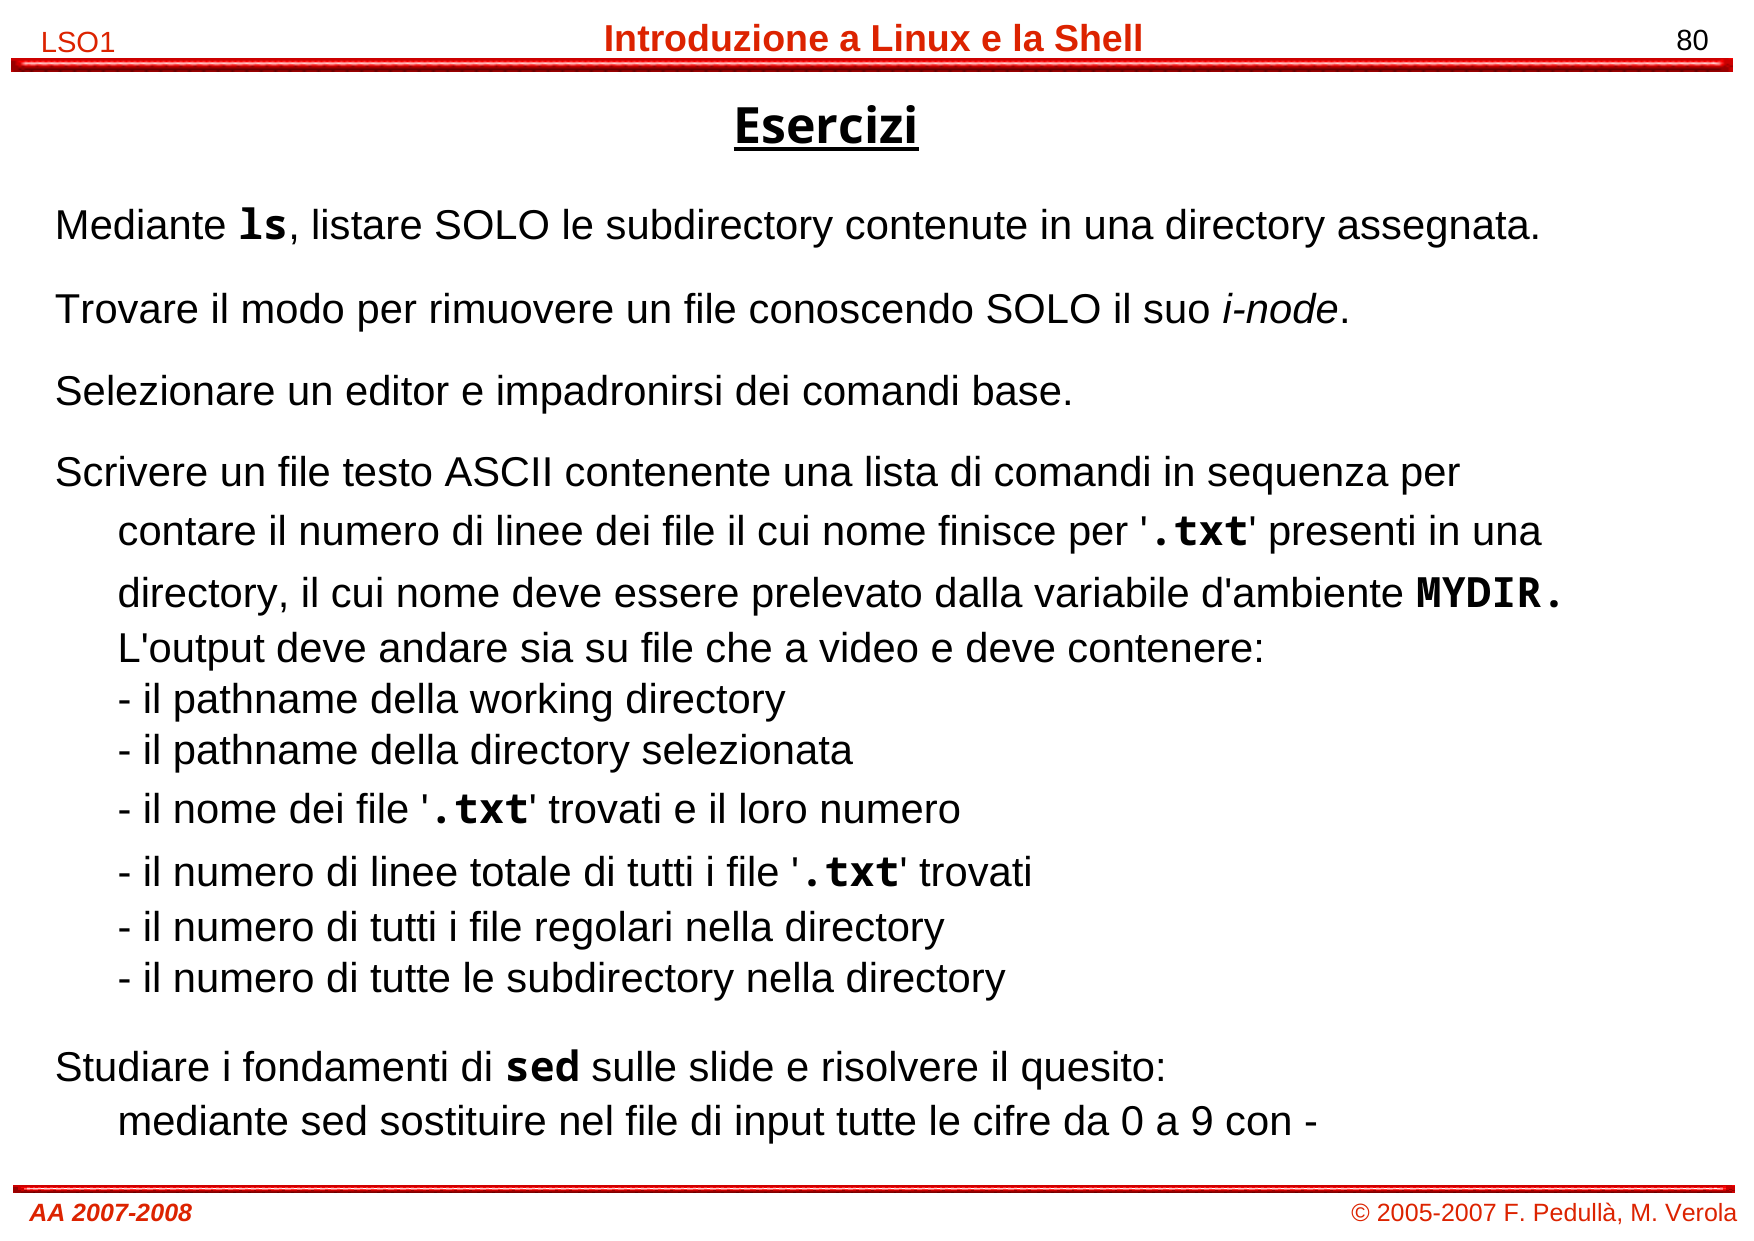

# Esercizi
Mediante ls, listare SOLO le subdirectory contenute in una directory assegnata.
Trovare il modo per rimuovere un file conoscendo SOLO il suo i-node.
Selezionare un editor e impadronirsi dei comandi base.
Scrivere un file testo ASCII contenente una lista di comandi in sequenza per contare il numero di linee dei file il cui nome finisce per '.txt' presenti in una directory, il cui nome deve essere prelevato dalla variabile d'ambiente MYDIR. L'output deve andare sia su file che a video e deve contenere:
- il pathname della working directory
- il pathname della directory selezionata
- il nome dei file '.txt' trovati e il loro numero
- il numero di linee totale di tutti i file '.txt' trovati
- il numero di tutti i file regolari nella directory
- il numero di tutte le subdirectory nella directory
Studiare i fondamenti di sed sulle slide e risolvere il quesito:
mediante sed sostituire nel file di input tutte le cifre da 0 a 9 con -